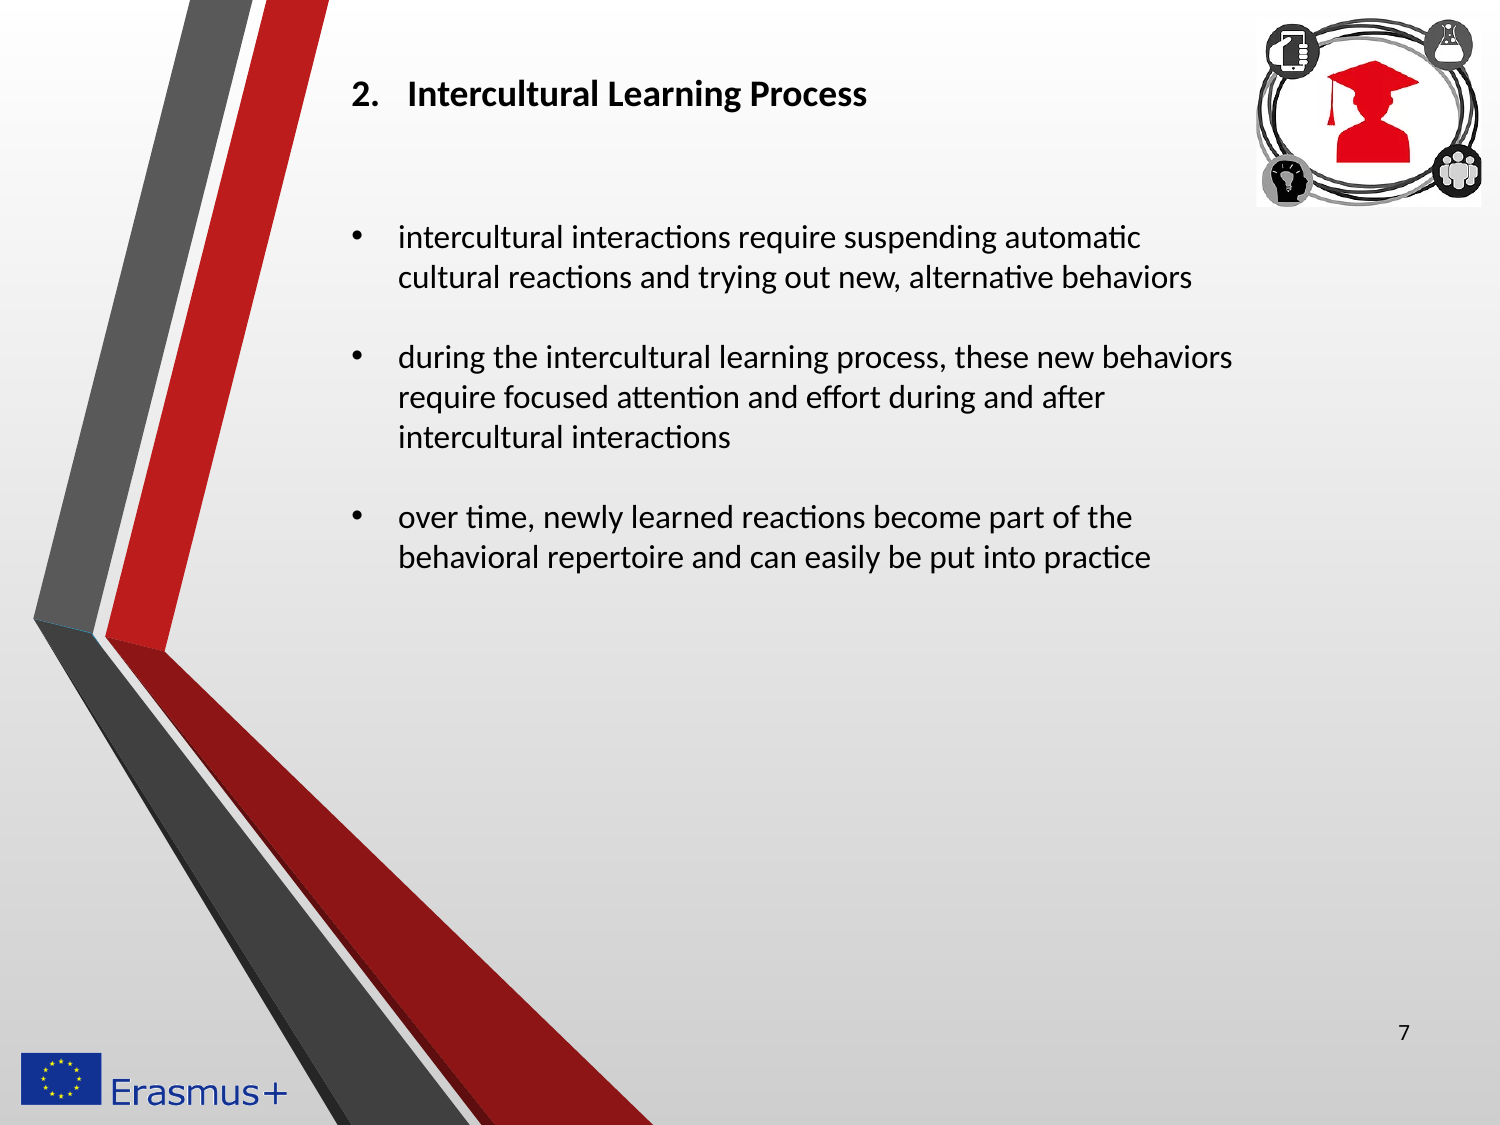

Intercultural Learning Process
intercultural interactions require suspending automatic cultural reactions and trying out new, alternative behaviors
during the intercultural learning process, these new behaviors require focused attention and effort during and after intercultural interactions
over time, newly learned reactions become part of the behavioral repertoire and can easily be put into practice